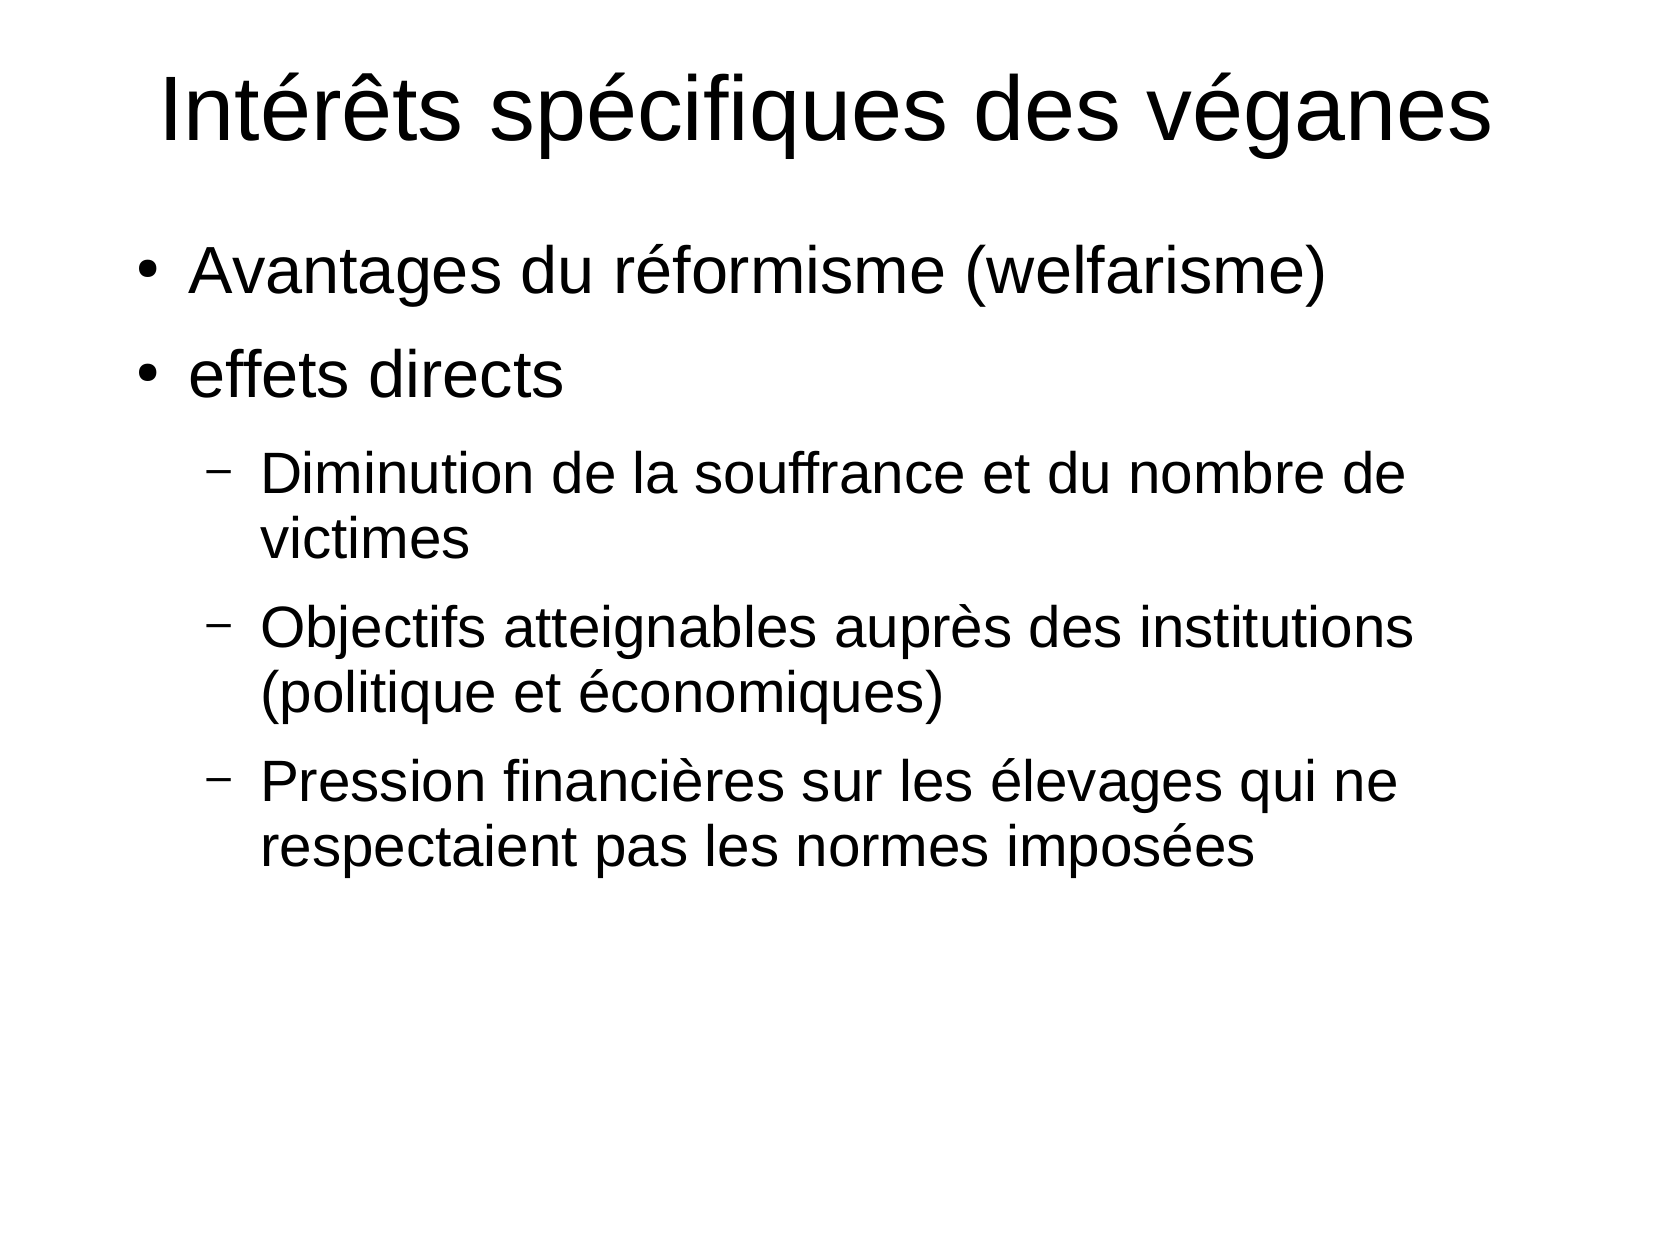

# Intérêts spécifiques des véganes
Avantages du réformisme (welfarisme)
effets directs
Diminution de la souffrance et du nombre de victimes
Objectifs atteignables auprès des institutions (politique et économiques)
Pression financières sur les élevages qui ne respectaient pas les normes imposées